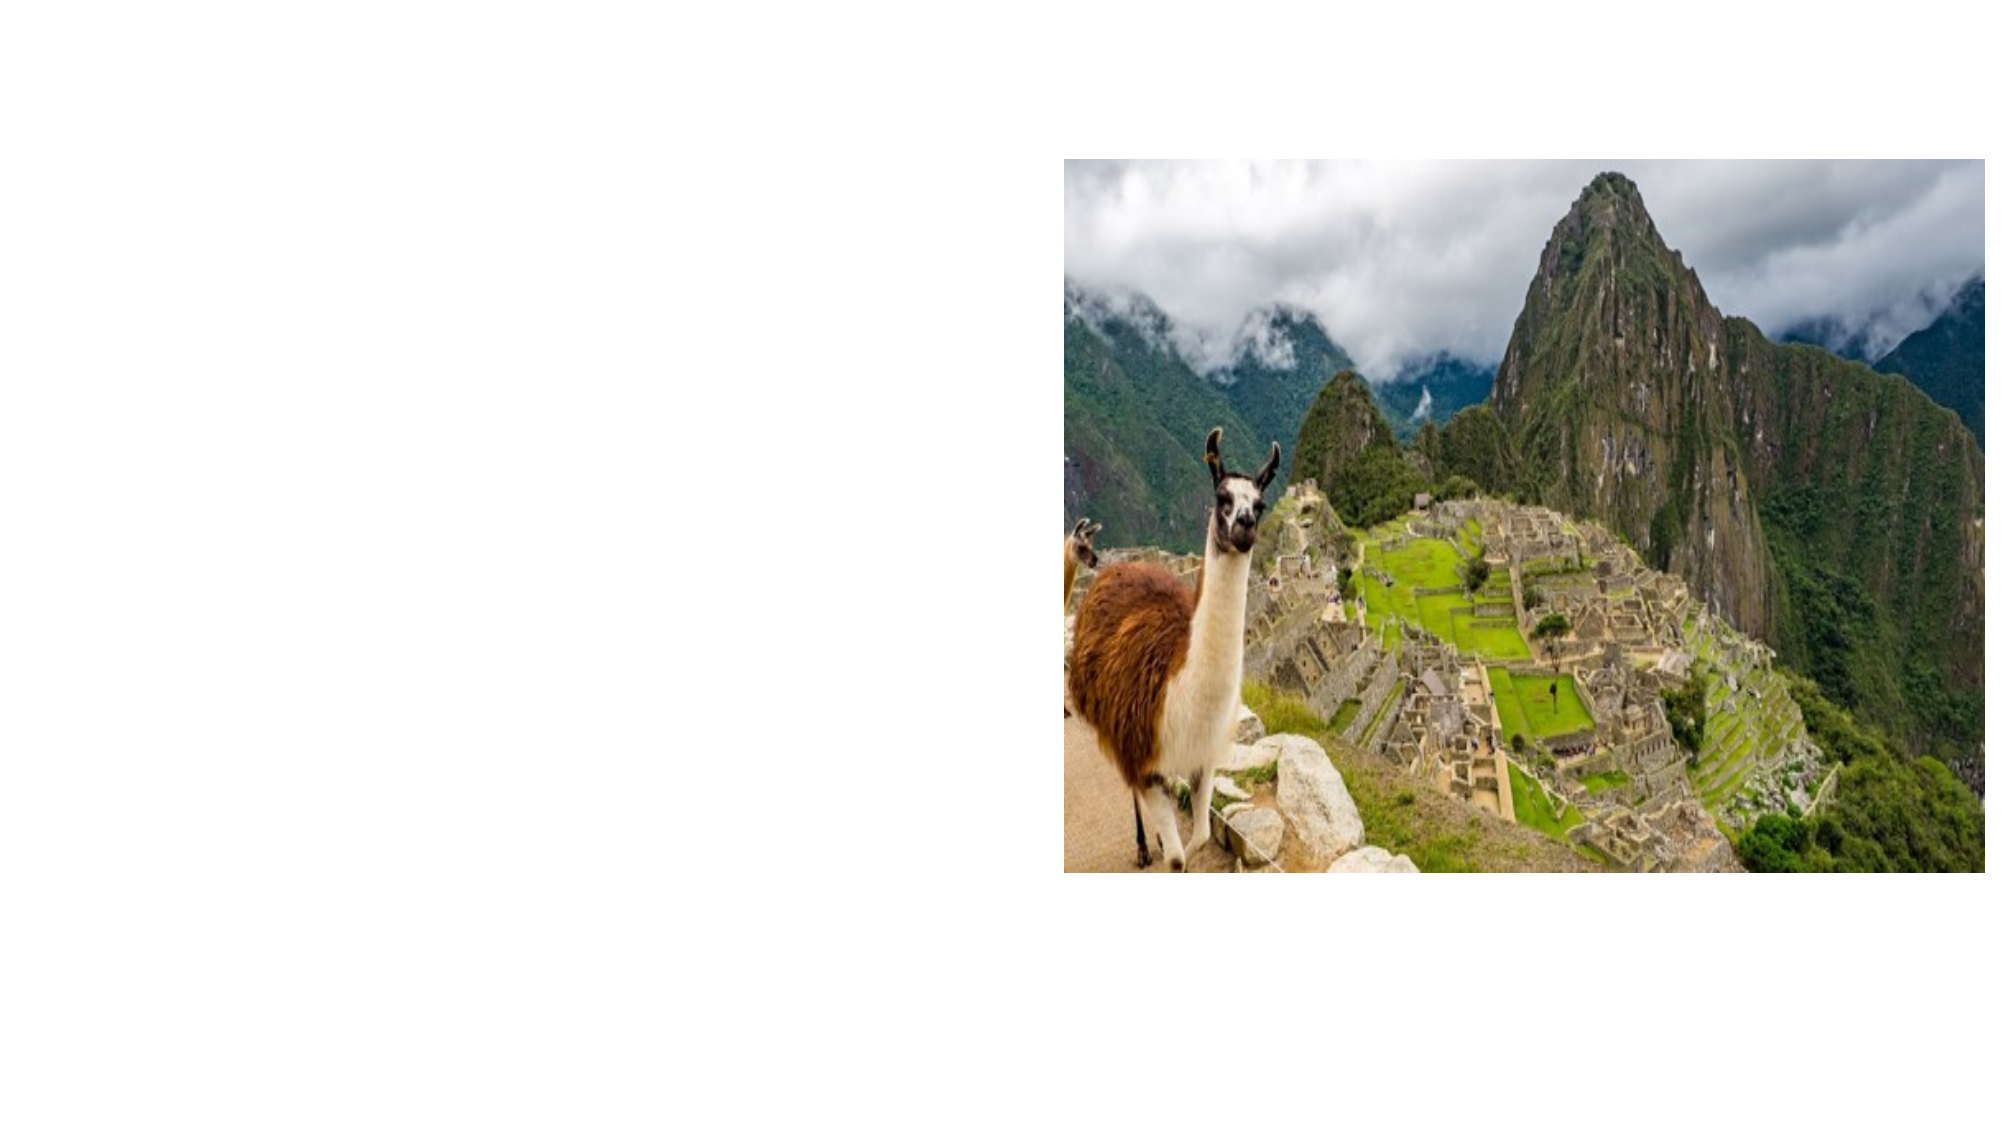

# ZAPIS V ZVEZEK
PODNEBJE IN RASTLINSTVO J AMERIKE
Večji del J Amerike leži v vročem toplotnem pasu. Južni del leži tudi v južnem zmerno toplem in južnem subpolarnem pasu. Na podnebje imajo največji vpliv geografska lega, relief in morski tokovi. V Amazonskem nižavju je največje območje tropskega deževnega gozda na svetu.